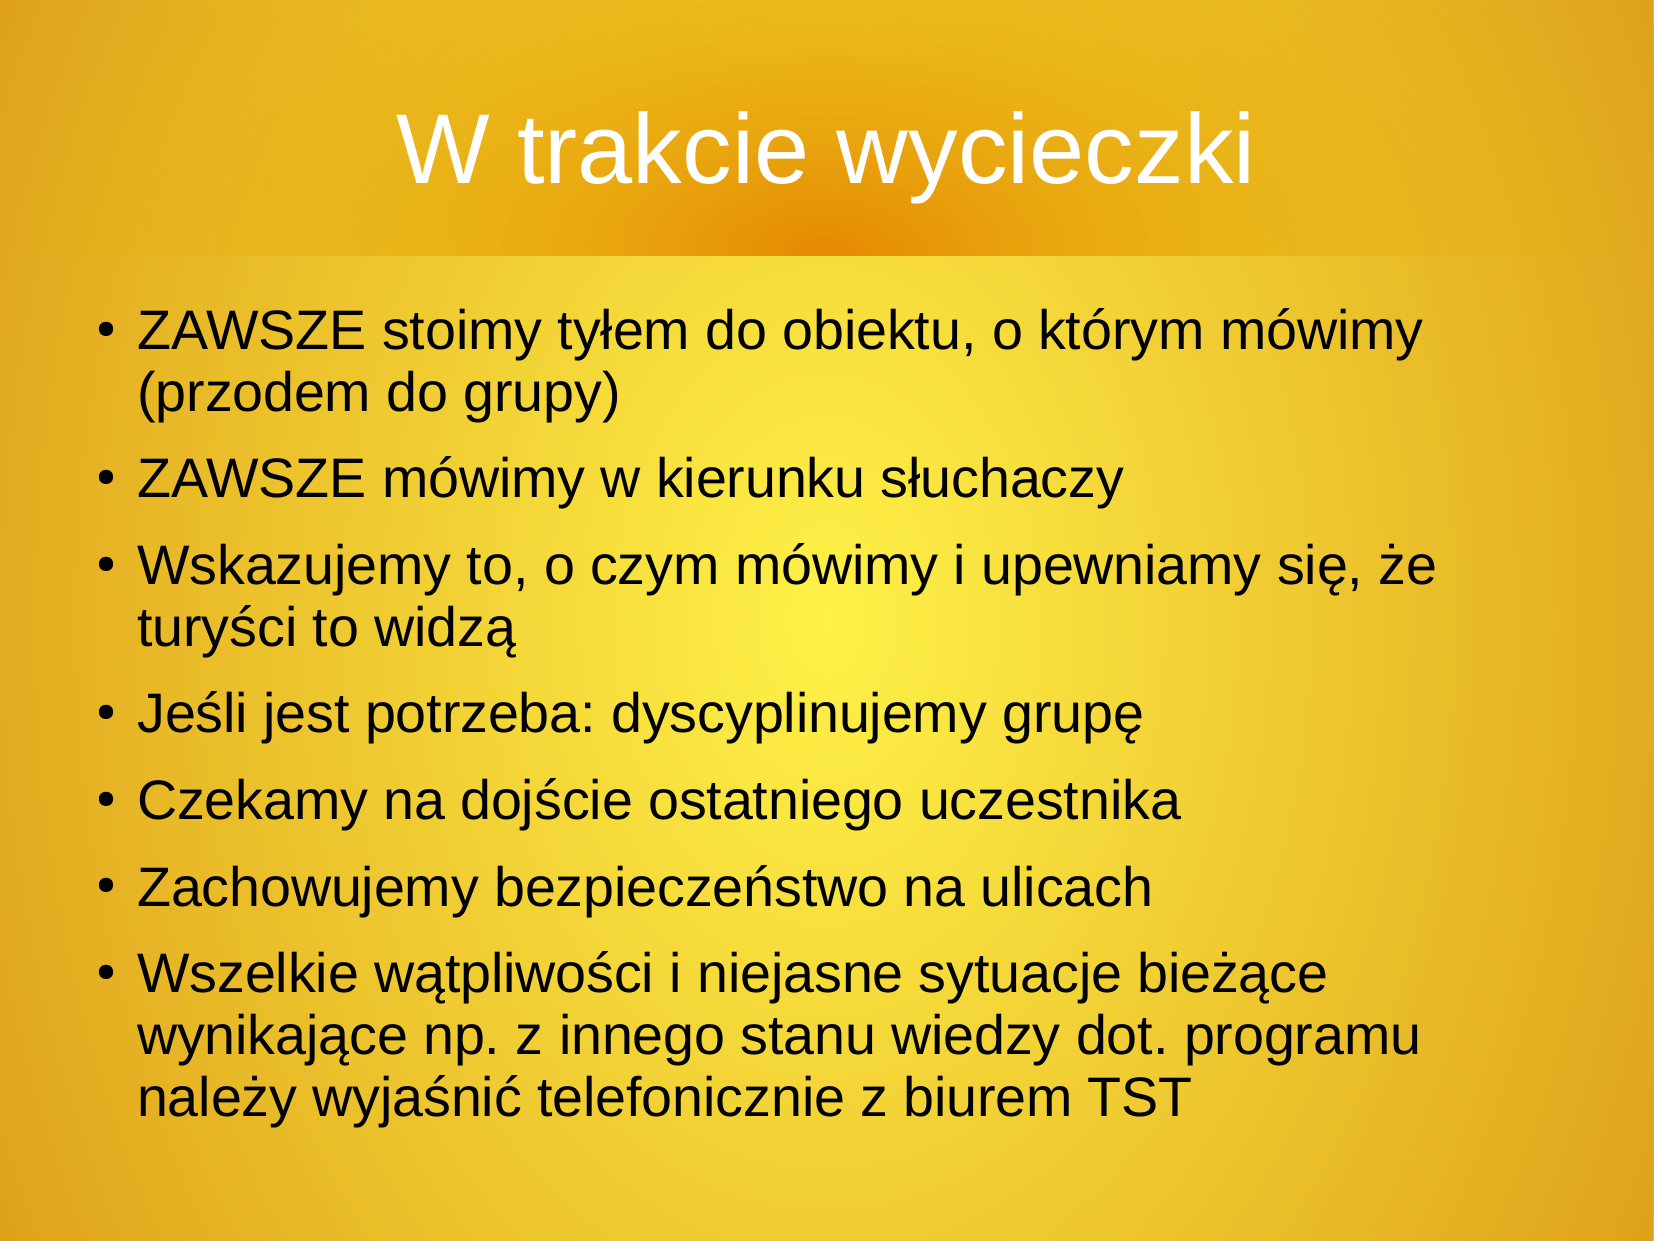

# W trakcie wycieczki
ZAWSZE stoimy tyłem do obiektu, o którym mówimy (przodem do grupy)
ZAWSZE mówimy w kierunku słuchaczy
Wskazujemy to, o czym mówimy i upewniamy się, że turyści to widzą
Jeśli jest potrzeba: dyscyplinujemy grupę
Czekamy na dojście ostatniego uczestnika
Zachowujemy bezpieczeństwo na ulicach
Wszelkie wątpliwości i niejasne sytuacje bieżące wynikające np. z innego stanu wiedzy dot. programu należy wyjaśnić telefonicznie z biurem TST